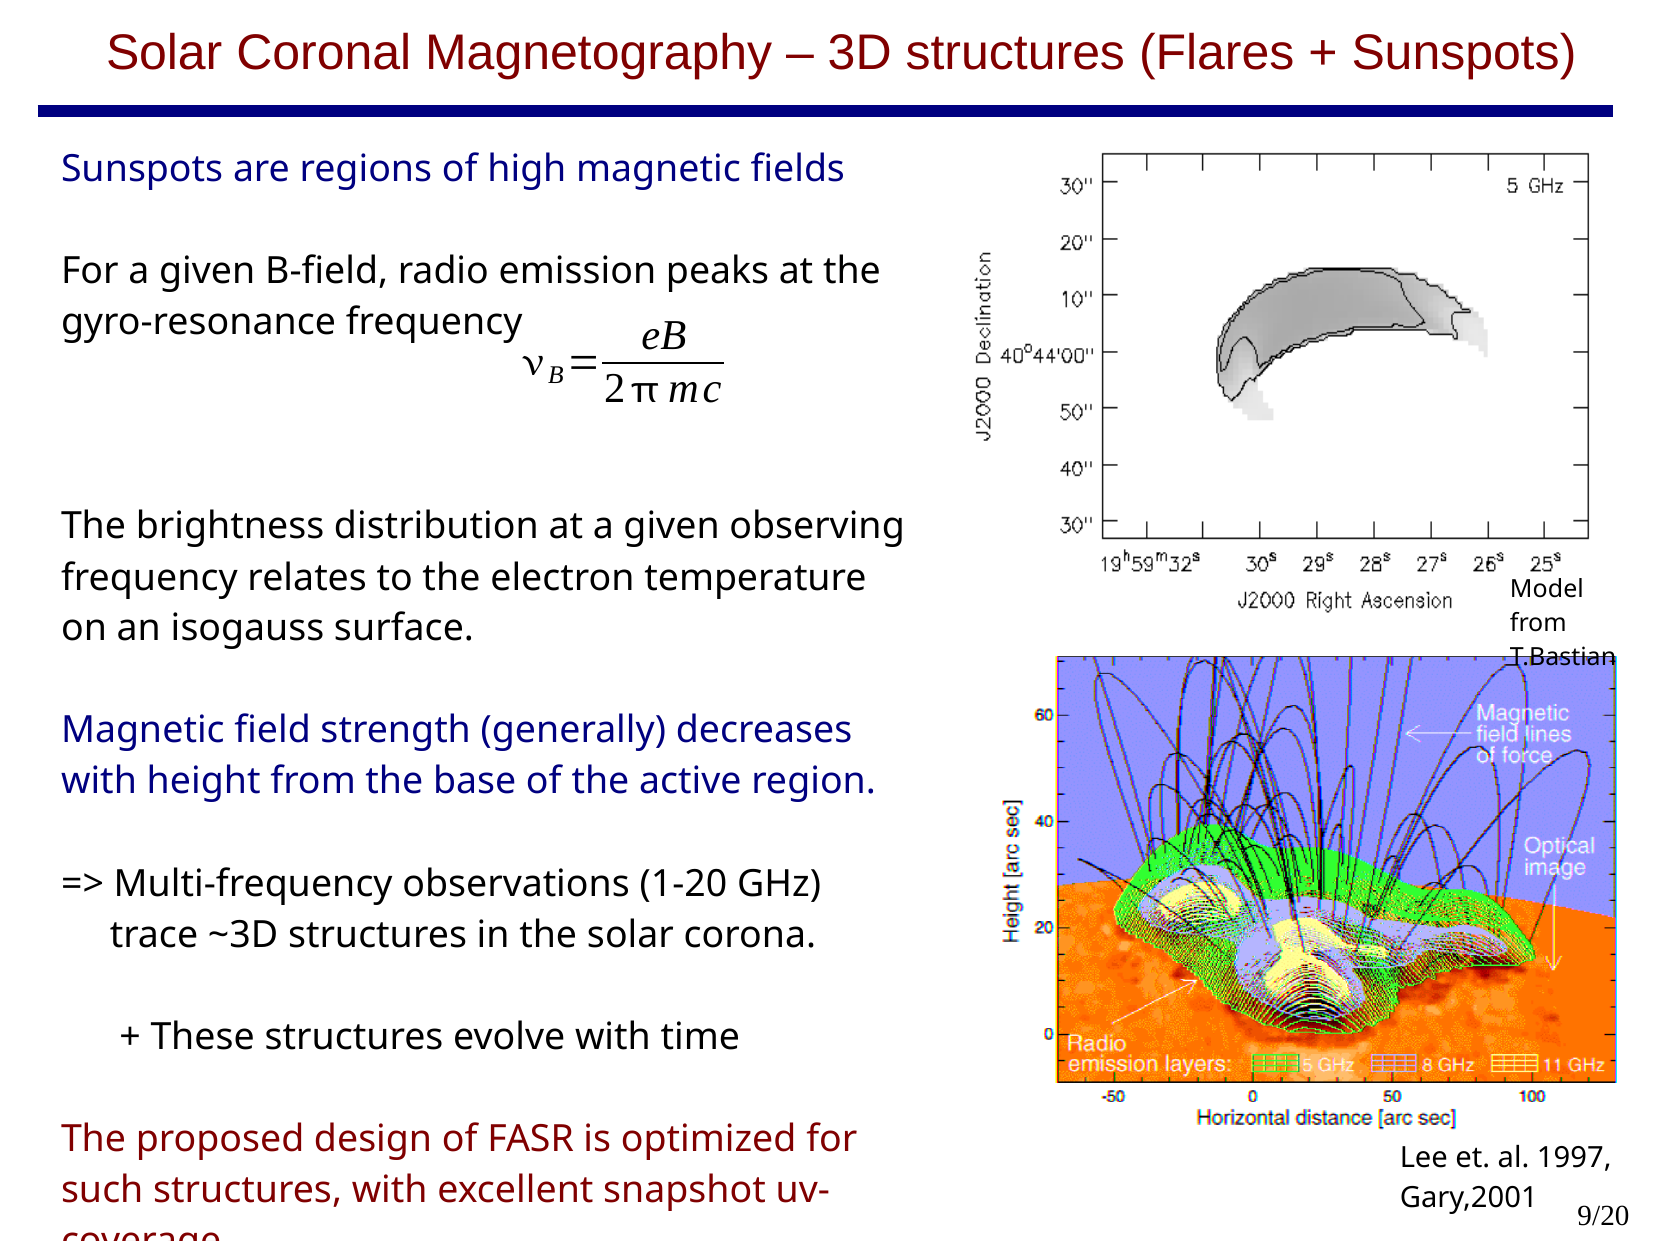

# Solar Coronal Magnetography – 3D structures (Flares + Sunspots)
Sunspots are regions of high magnetic fields
For a given B-field, radio emission peaks at the gyro-resonance frequency
The brightness distribution at a given observing frequency relates to the electron temperature on an isogauss surface.
Magnetic field strength (generally) decreases with height from the base of the active region.
=> Multi-frequency observations (1-20 GHz)
 trace ~3D structures in the solar corona.
 + These structures evolve with time
The proposed design of FASR is optimized for such structures, with excellent snapshot uv-coverage.
 .... but, what about VLA with newer algorithms ?
Model from T.Bastian
Lee et. al. 1997,
Gary,2001
9